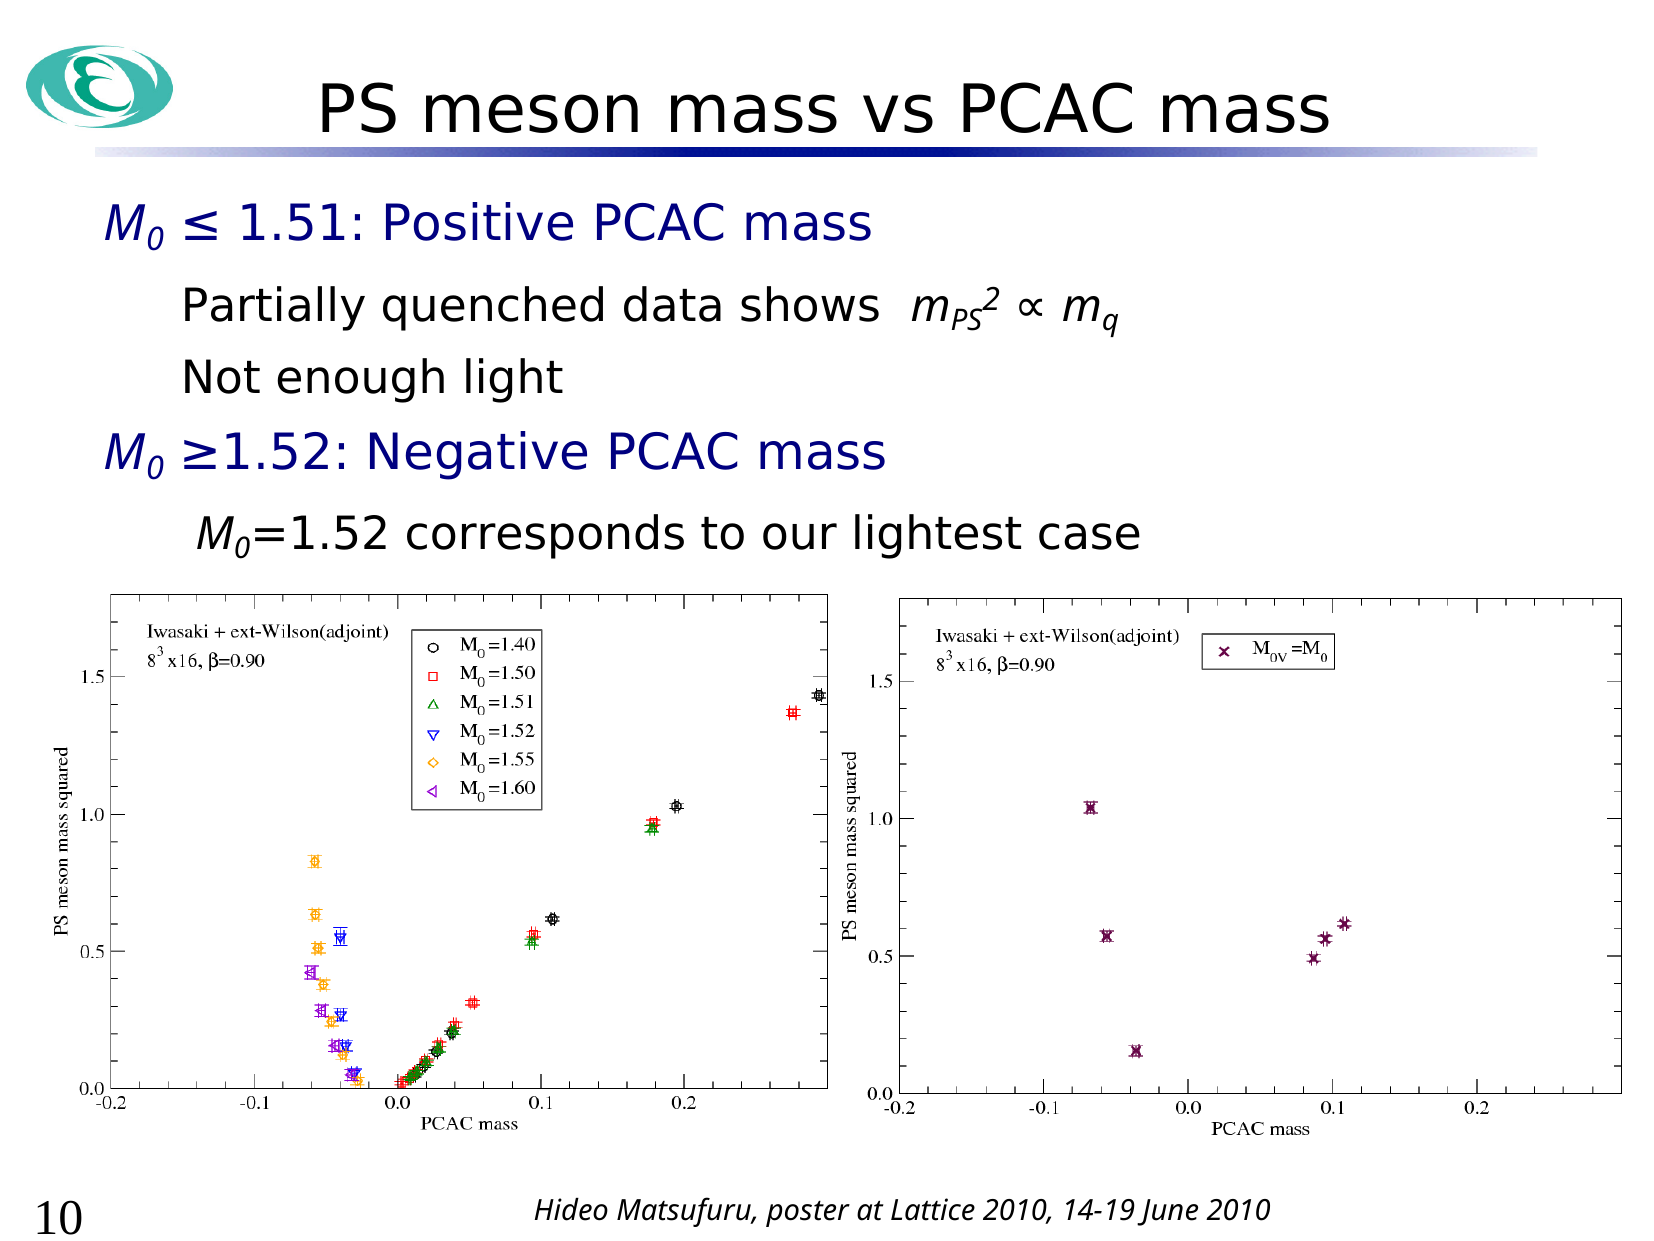

# PS meson mass vs PCAC mass
M0 ≤ 1.51: Positive PCAC mass
Partially quenched data shows mPS2 ∝ mq
Not enough light
M0 ≥1.52: Negative PCAC mass
 M0=1.52 corresponds to our lightest case